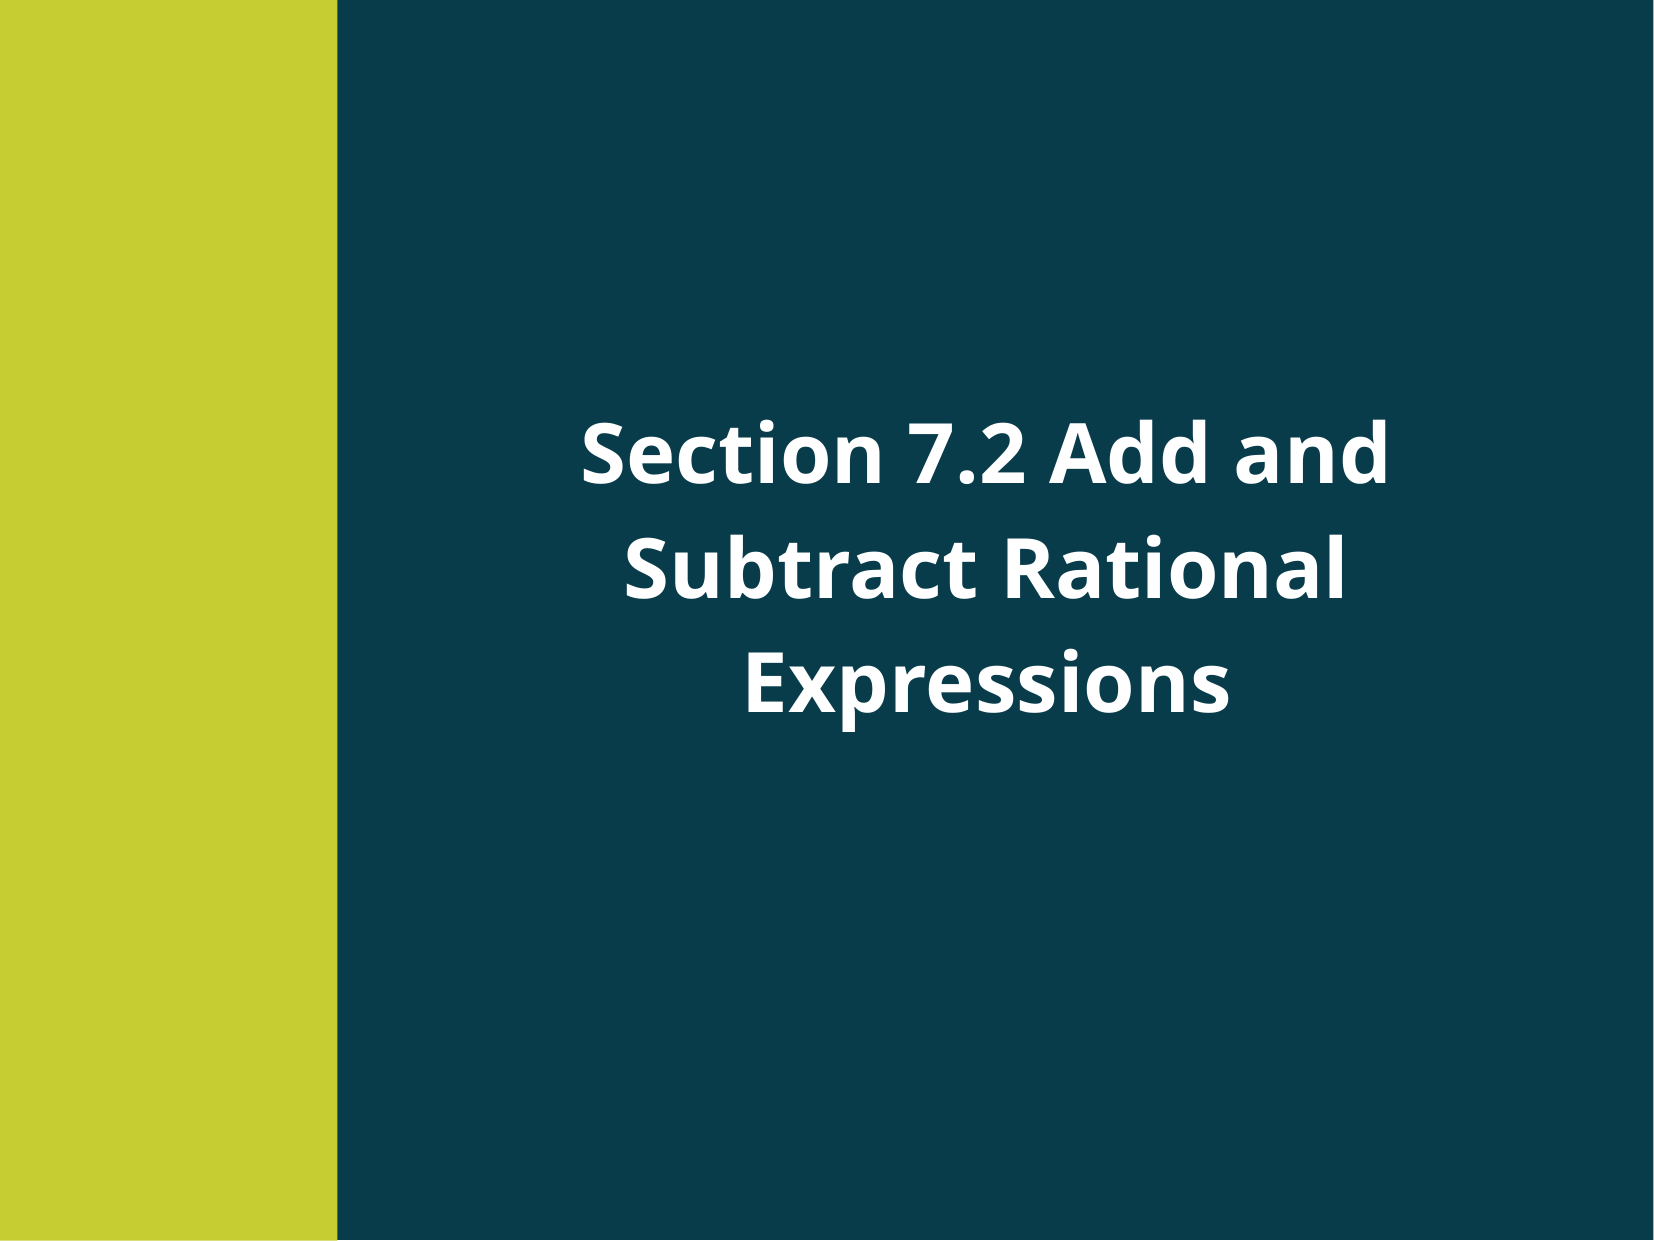

# Section 7.2 Add and Subtract Rational Expressions